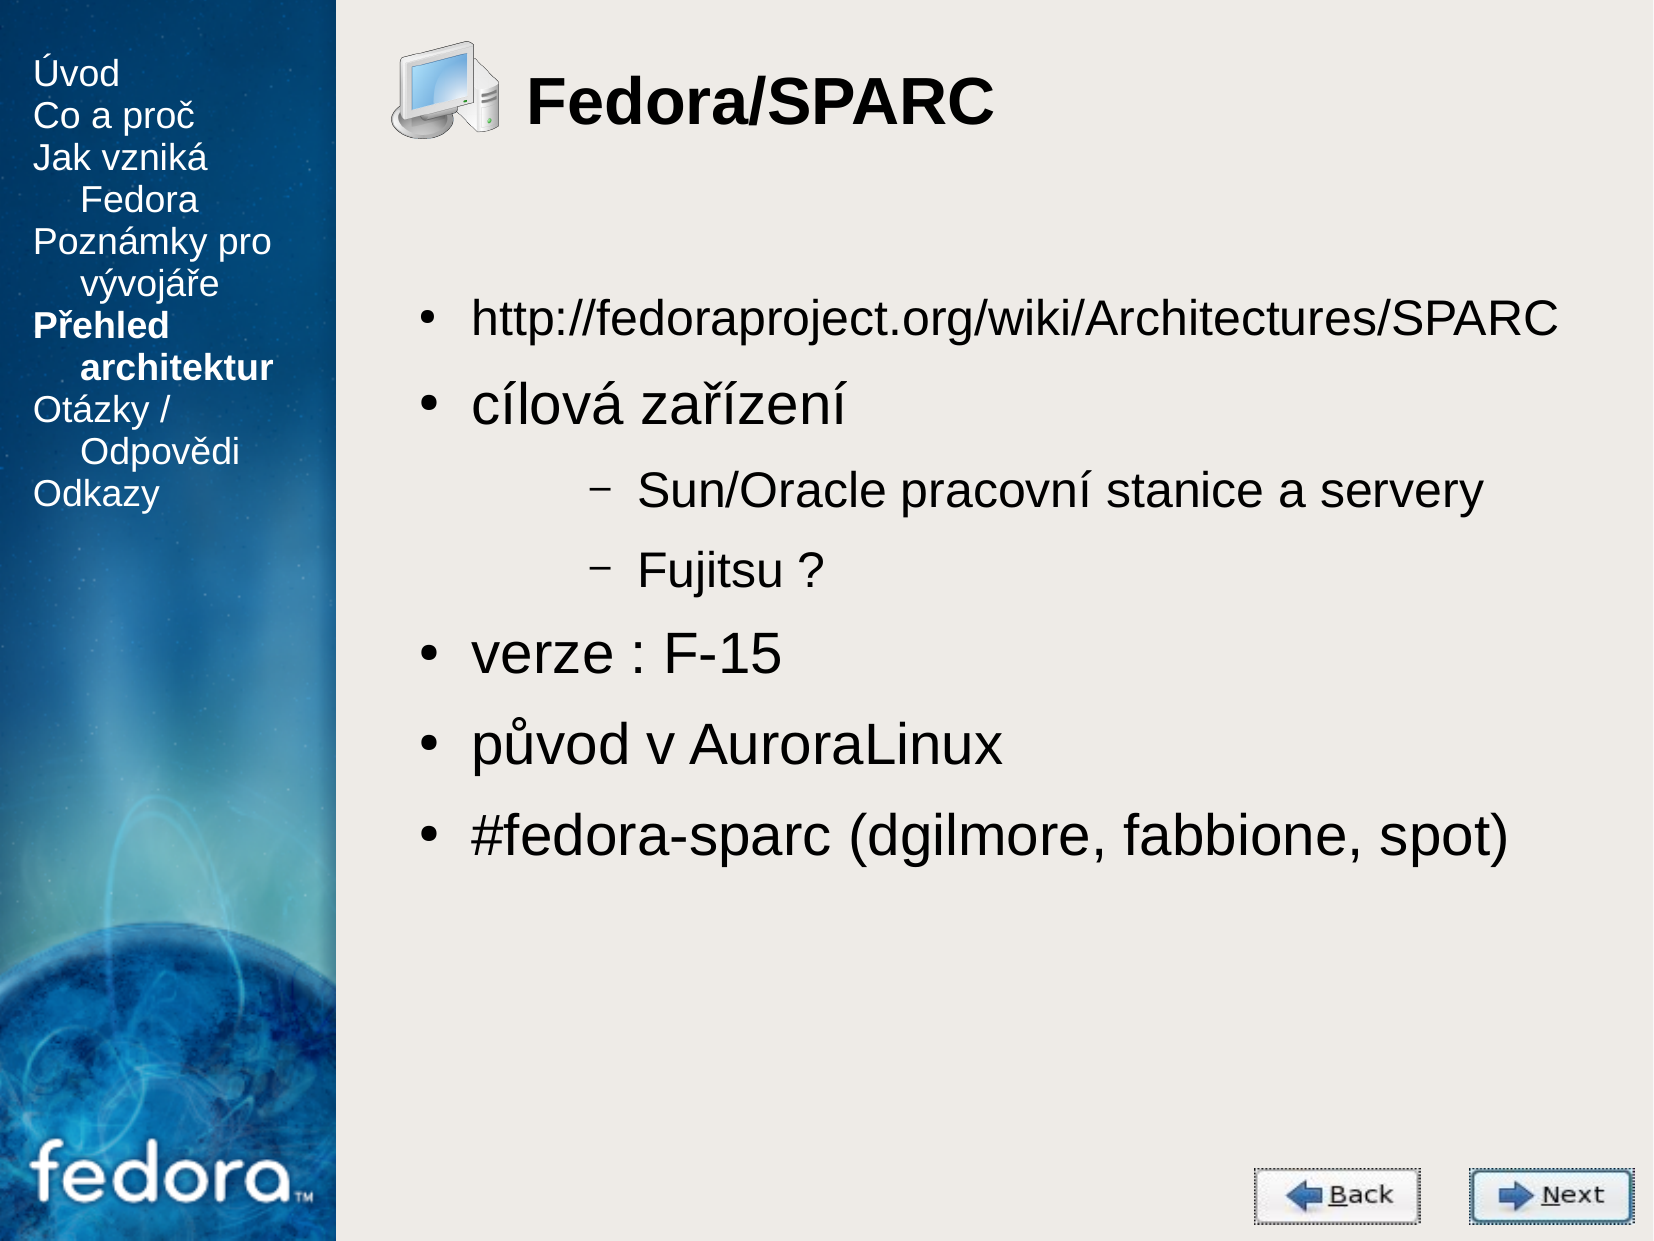

Úvod
Co a proč
Jak vzniká Fedora
Poznámky pro vývojáře
Přehled architektur
Otázky / Odpovědi
Odkazy
# Agenda
Fedora/SPARC
http://fedoraproject.org/wiki/Architectures/SPARC
cílová zařízení
Sun/Oracle pracovní stanice a servery
Fujitsu ?
verze : F-15
původ v AuroraLinux
#fedora-sparc (dgilmore, fabbione, spot)